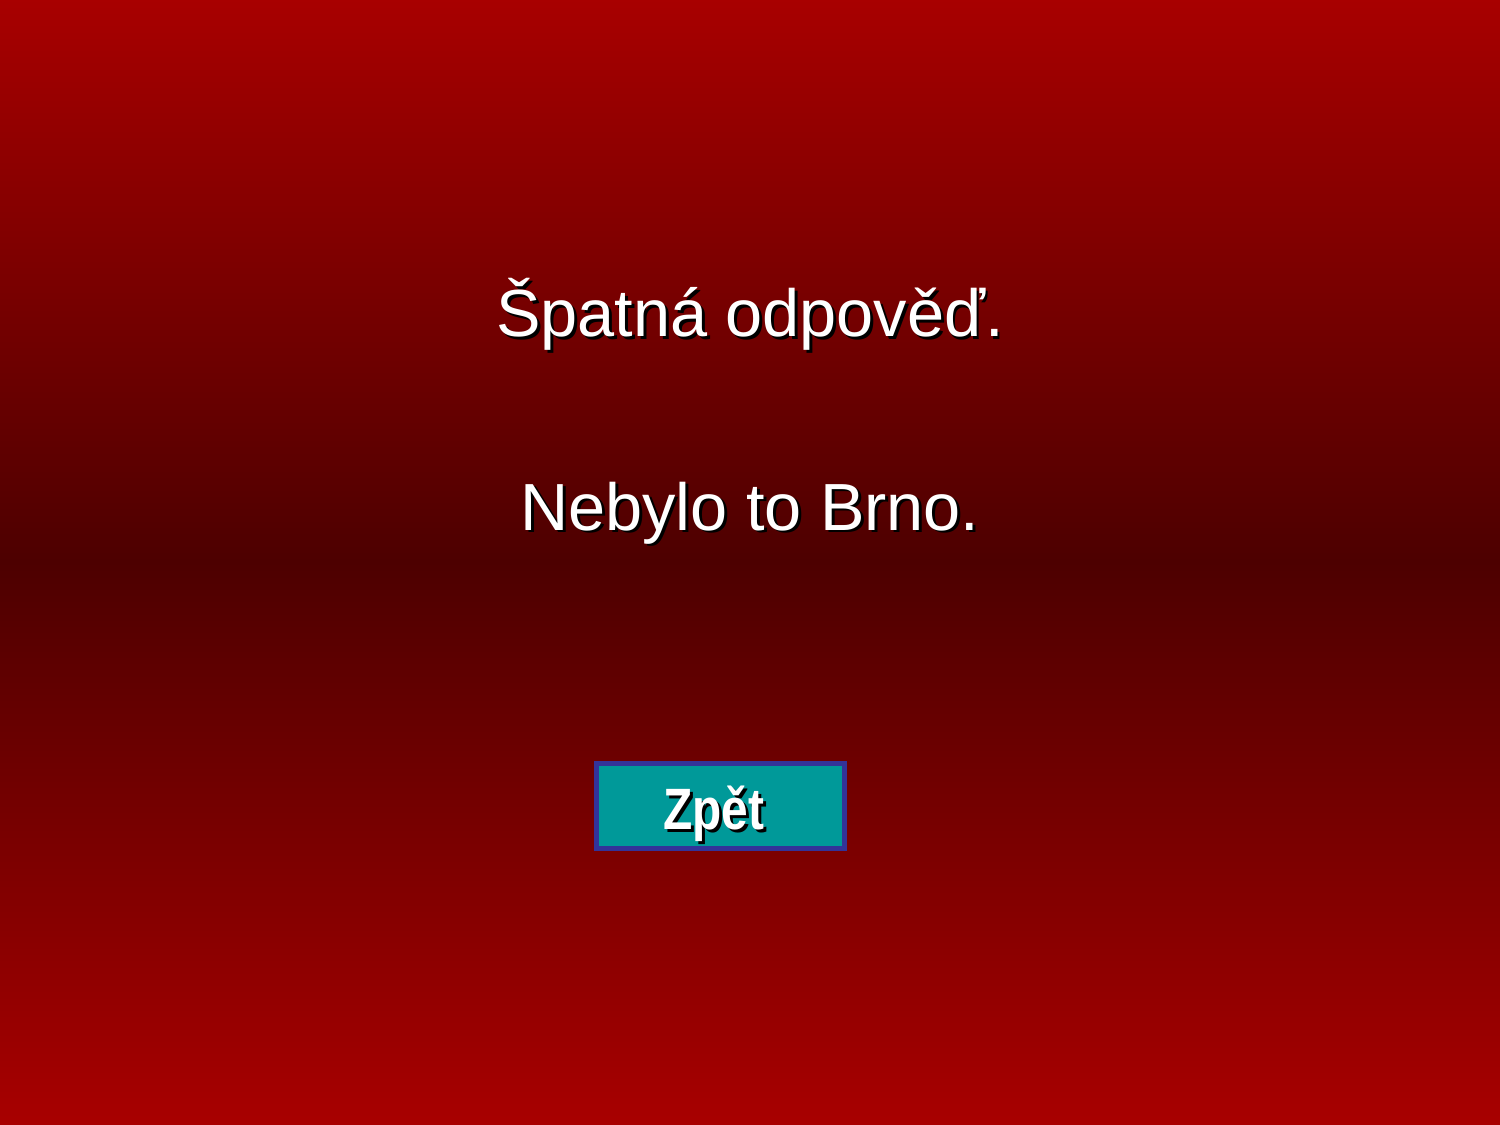

#
Špatná odpověď.
Nebylo to Brno.
Zpět